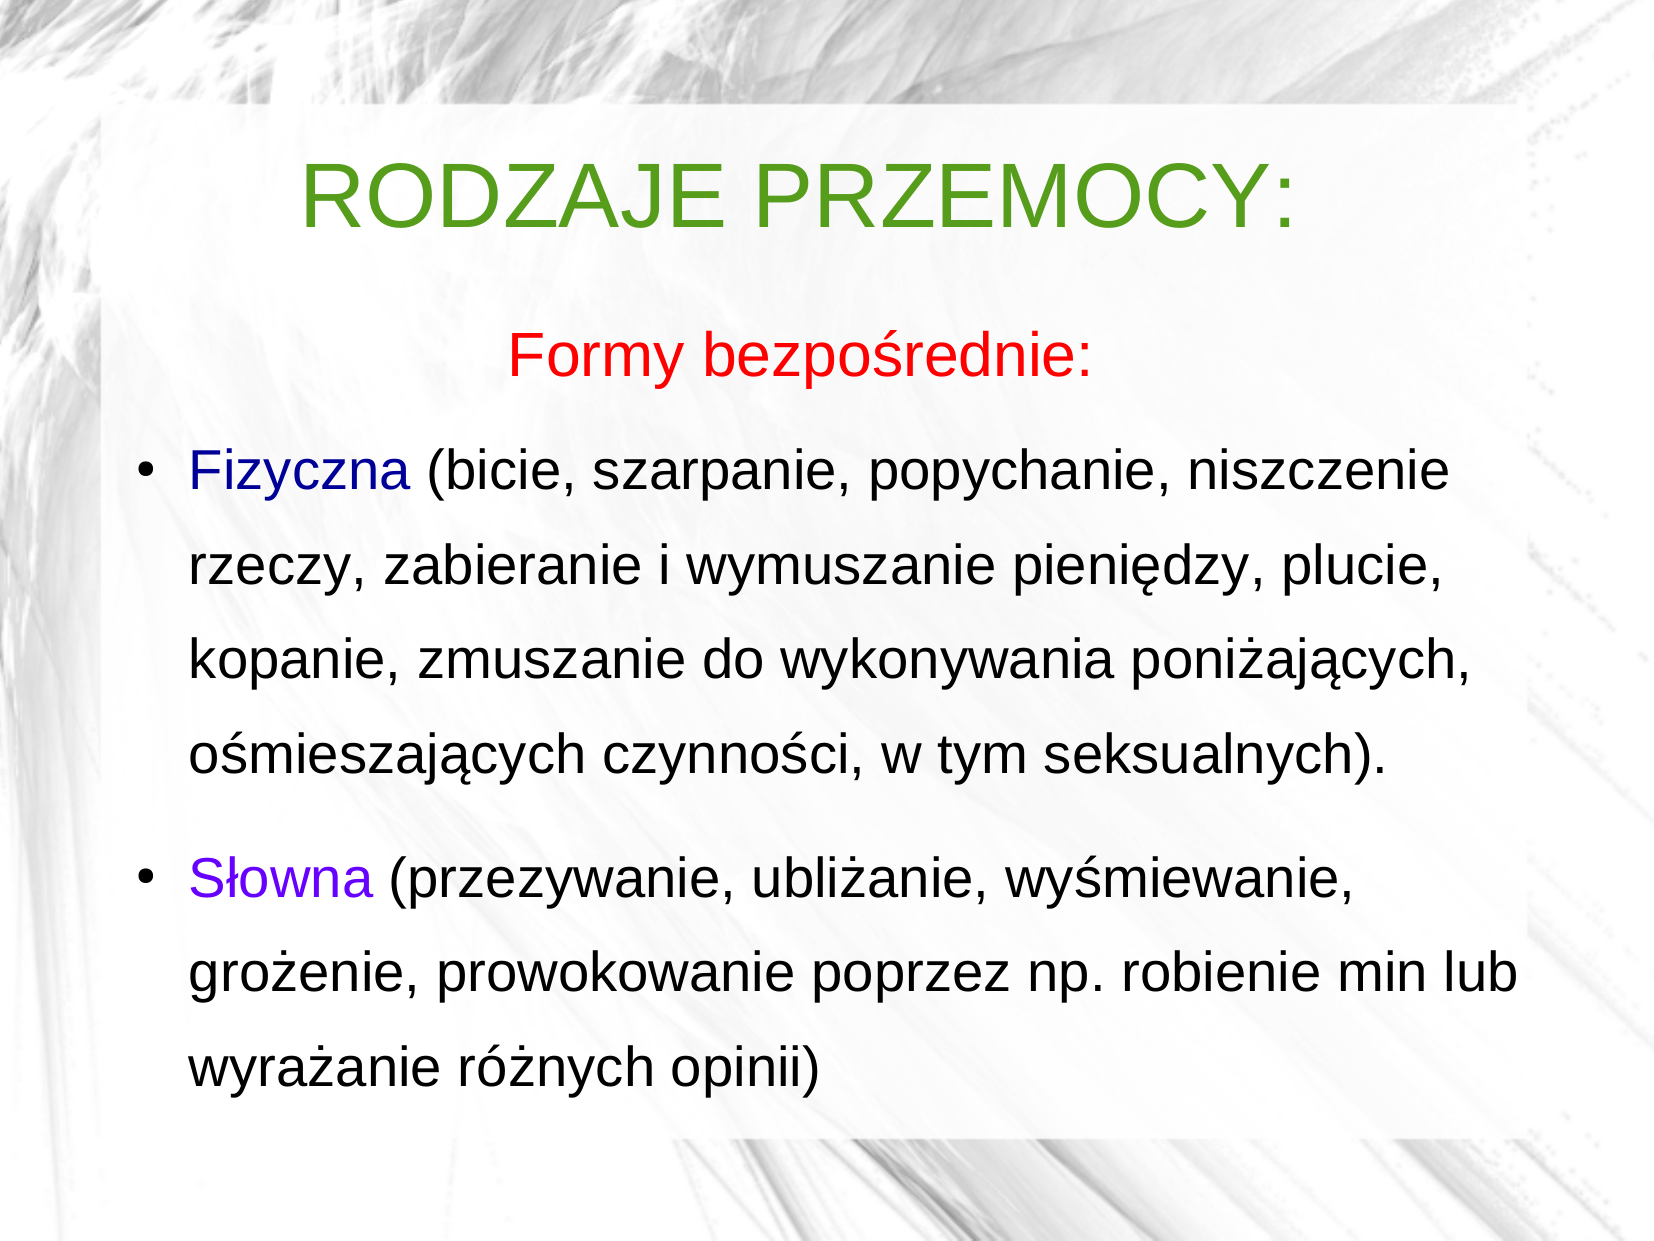

# RODZAJE PRZEMOCY:
Formy bezpośrednie:
Fizyczna (bicie, szarpanie, popychanie, niszczenie rzeczy, zabieranie i wymuszanie pieniędzy, plucie, kopanie, zmuszanie do wykonywania poniżających, ośmieszających czynności, w tym seksualnych).
Słowna (przezywanie, ubliżanie, wyśmiewanie, grożenie, prowokowanie poprzez np. robienie min lub wyrażanie różnych opinii)